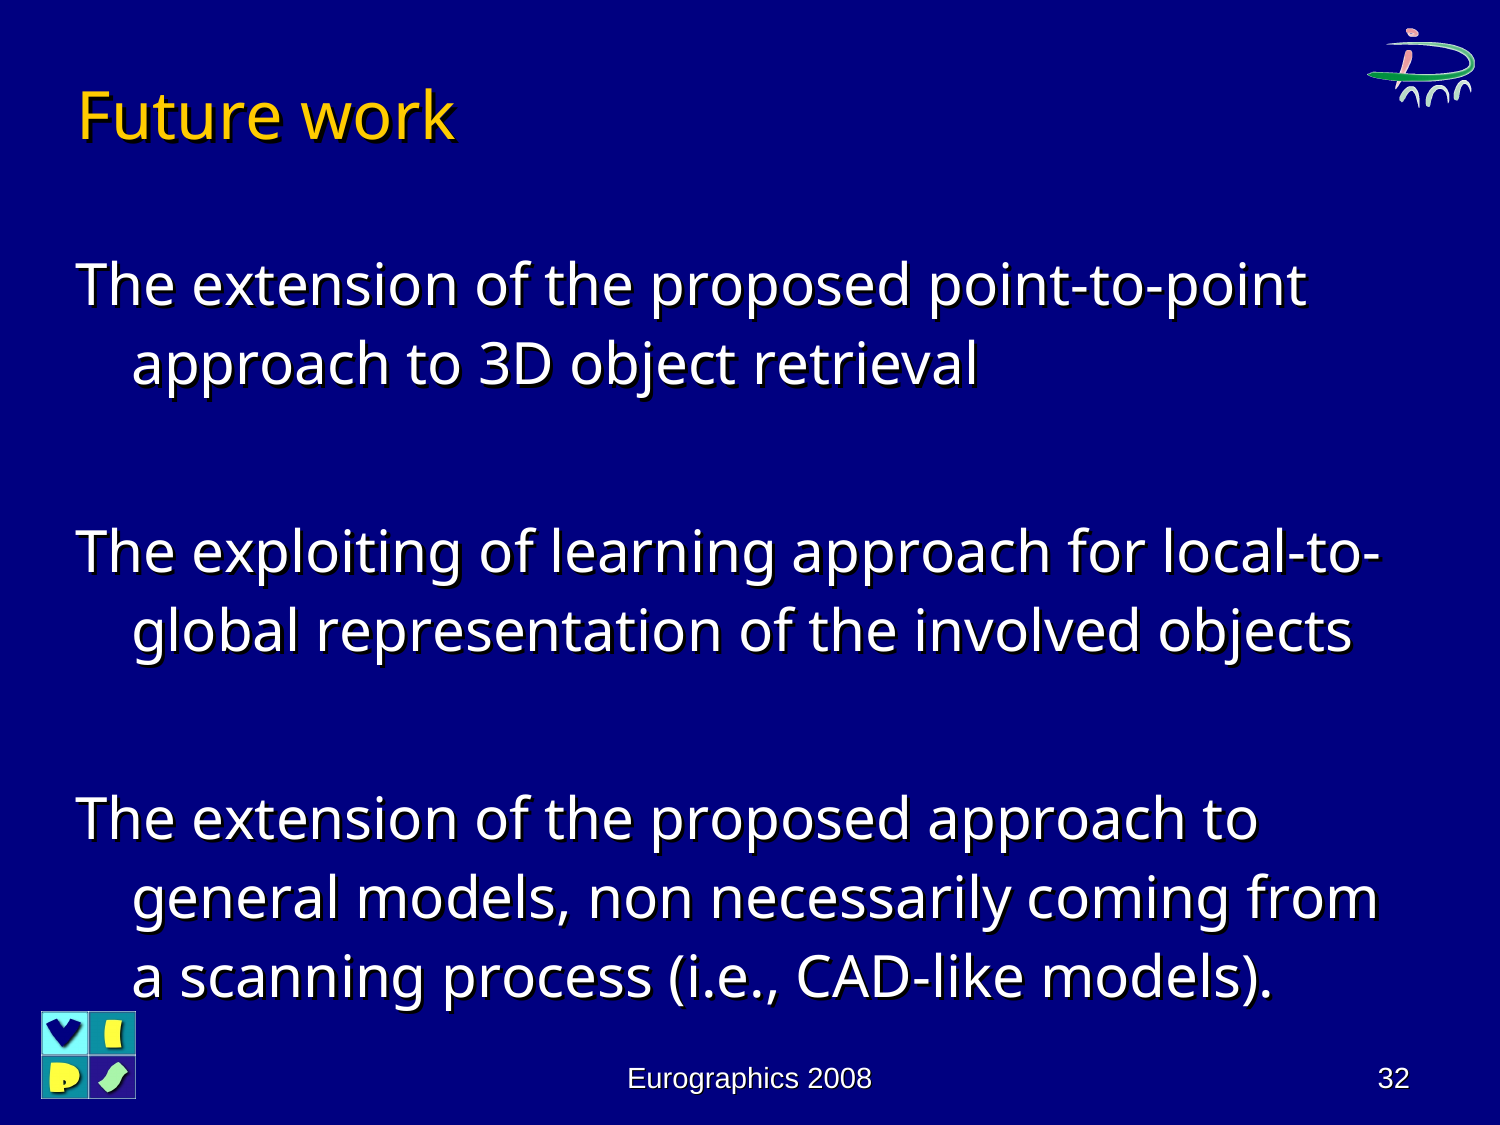

# Future work
The extension of the proposed point-to-point approach to 3D object retrieval
The exploiting of learning approach for local-to-global representation of the involved objects
The extension of the proposed approach to general models, non necessarily coming from a scanning process (i.e., CAD-like models).
Eurographics 2008
32